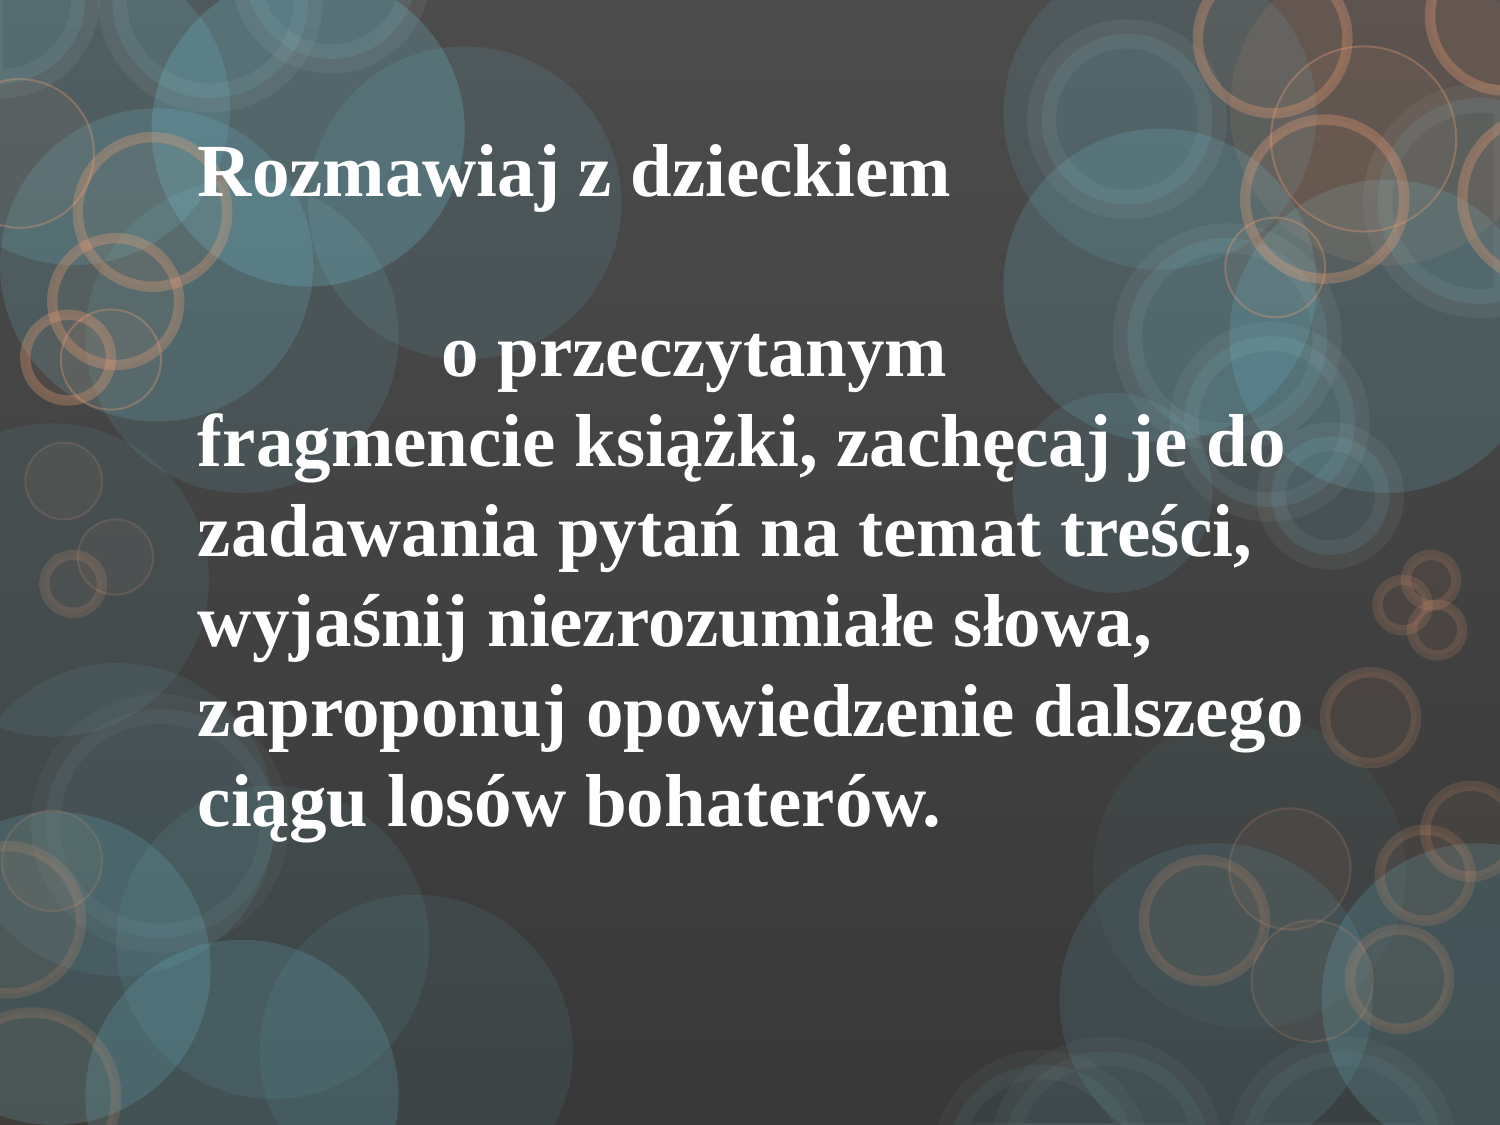

Rozmawiaj z dzieckiem o przeczytanym fragmencie książki, zachęcaj je do zadawania pytań na temat treści, wyjaśnij niezrozumiałe słowa, zaproponuj opowiedzenie dalszego ciągu losów bohaterów.